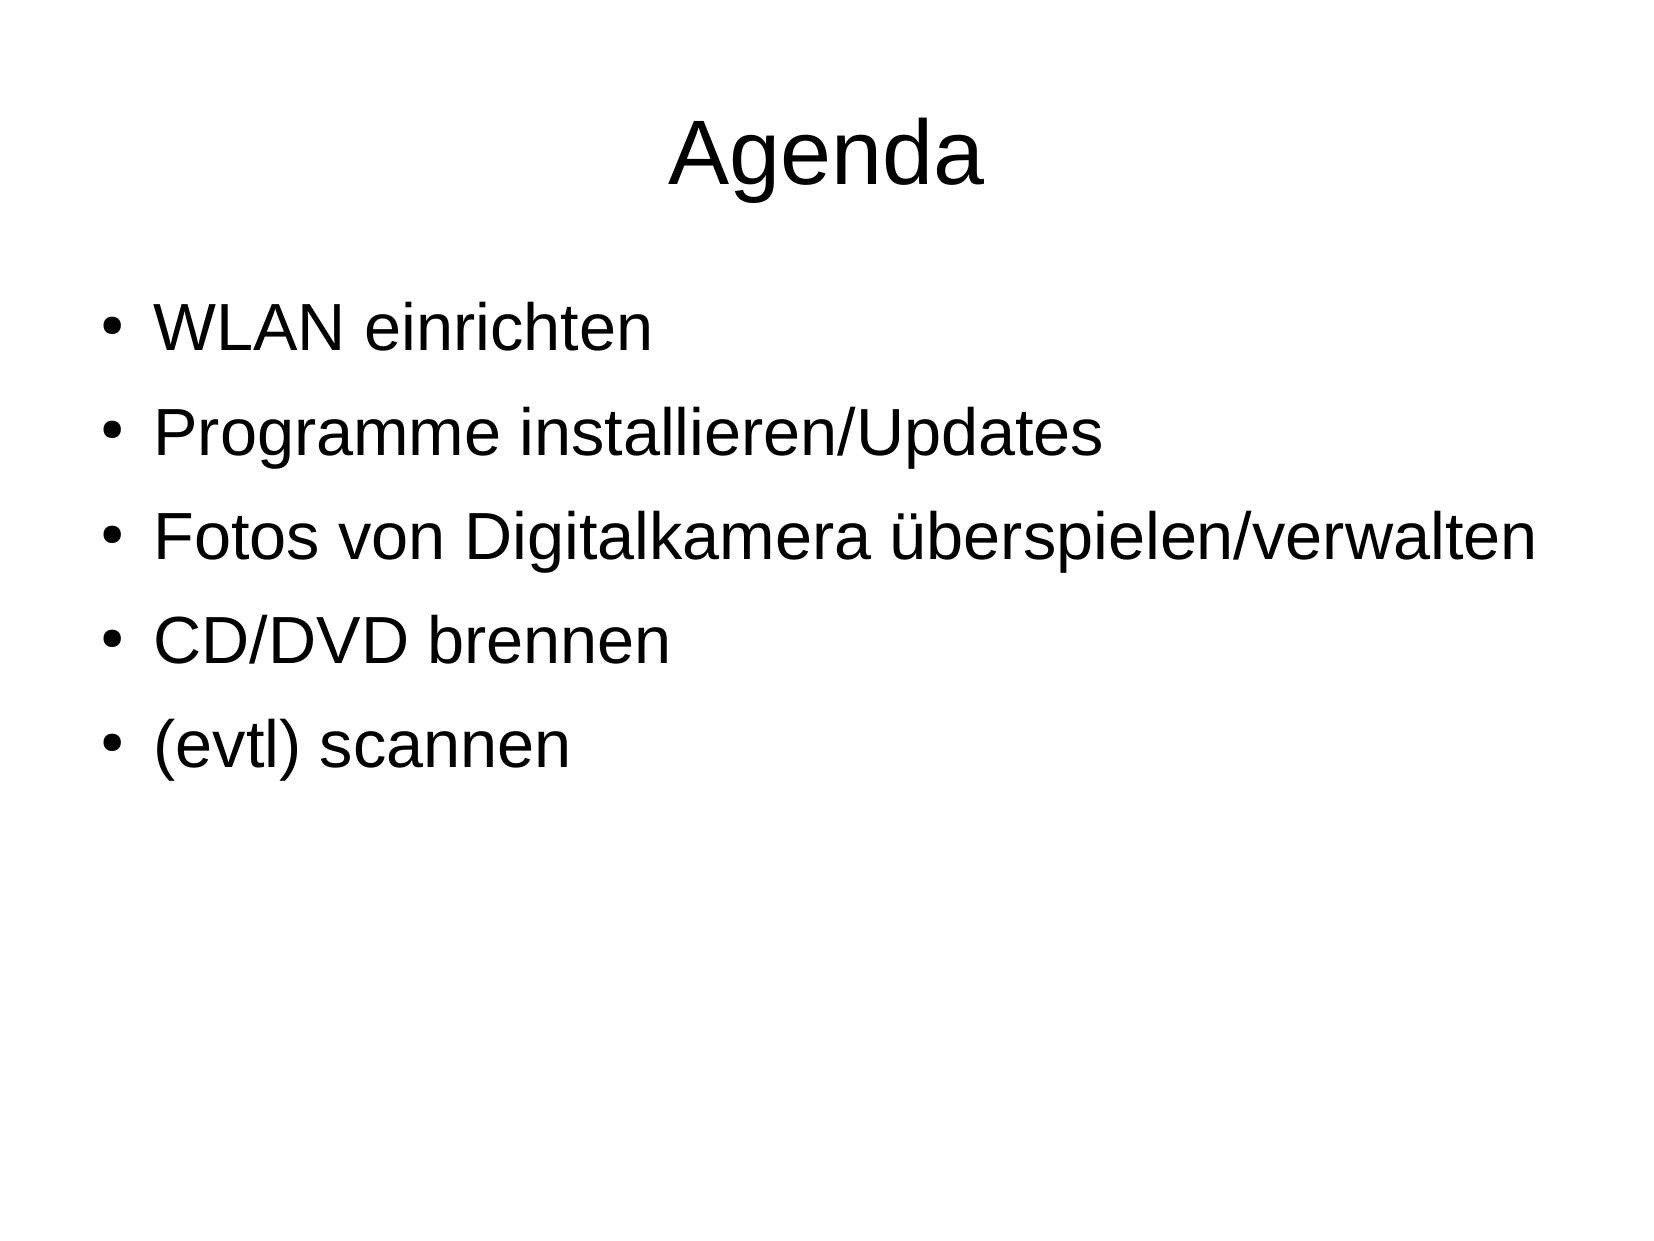

# Agenda
WLAN einrichten
Programme installieren/Updates
Fotos von Digitalkamera überspielen/verwalten
CD/DVD brennen
(evtl) scannen